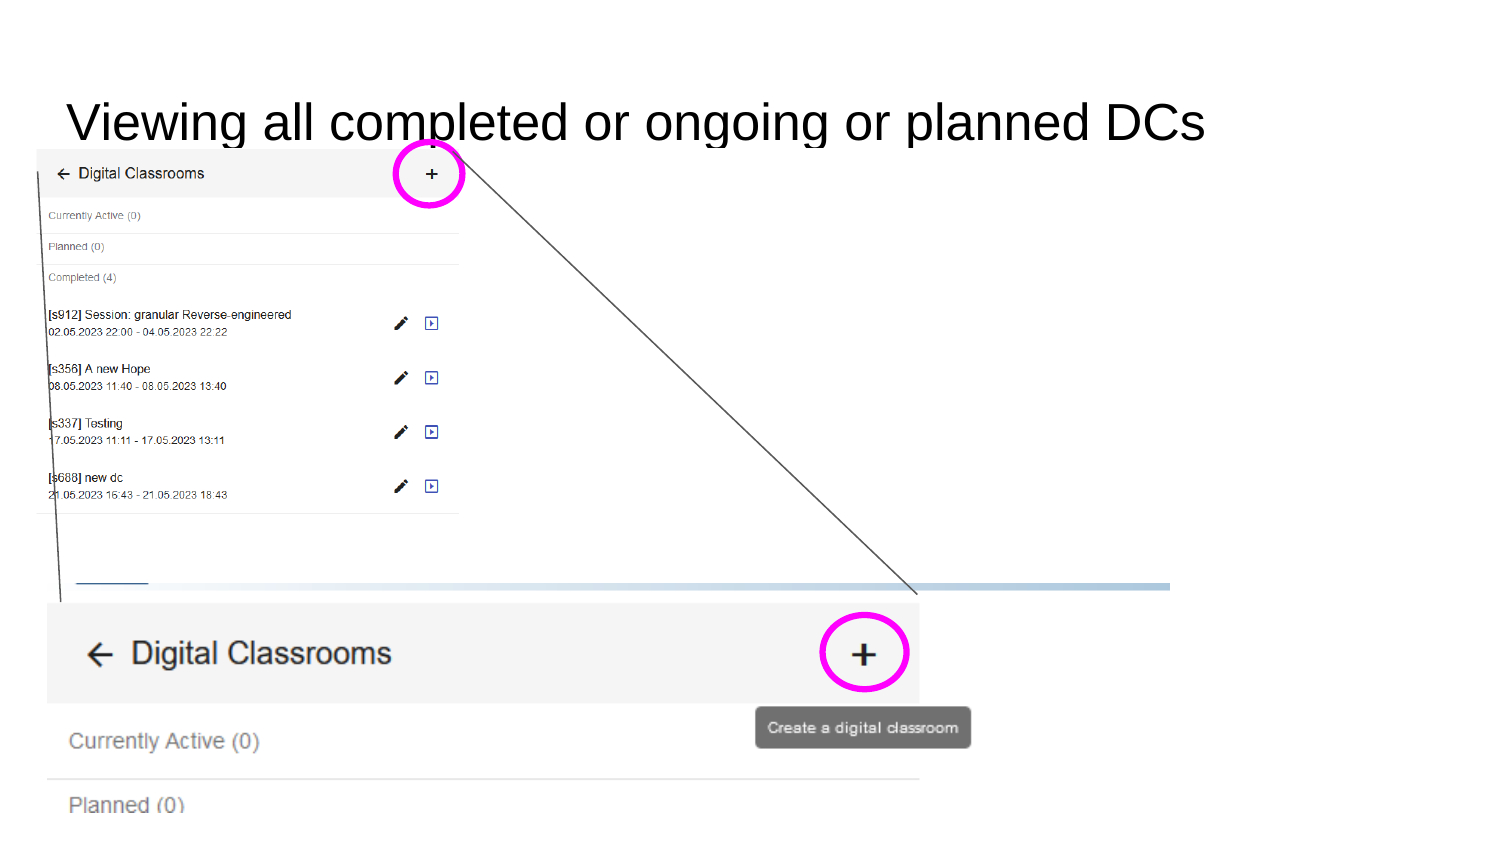

# Viewing all completed or ongoing or planned DCs